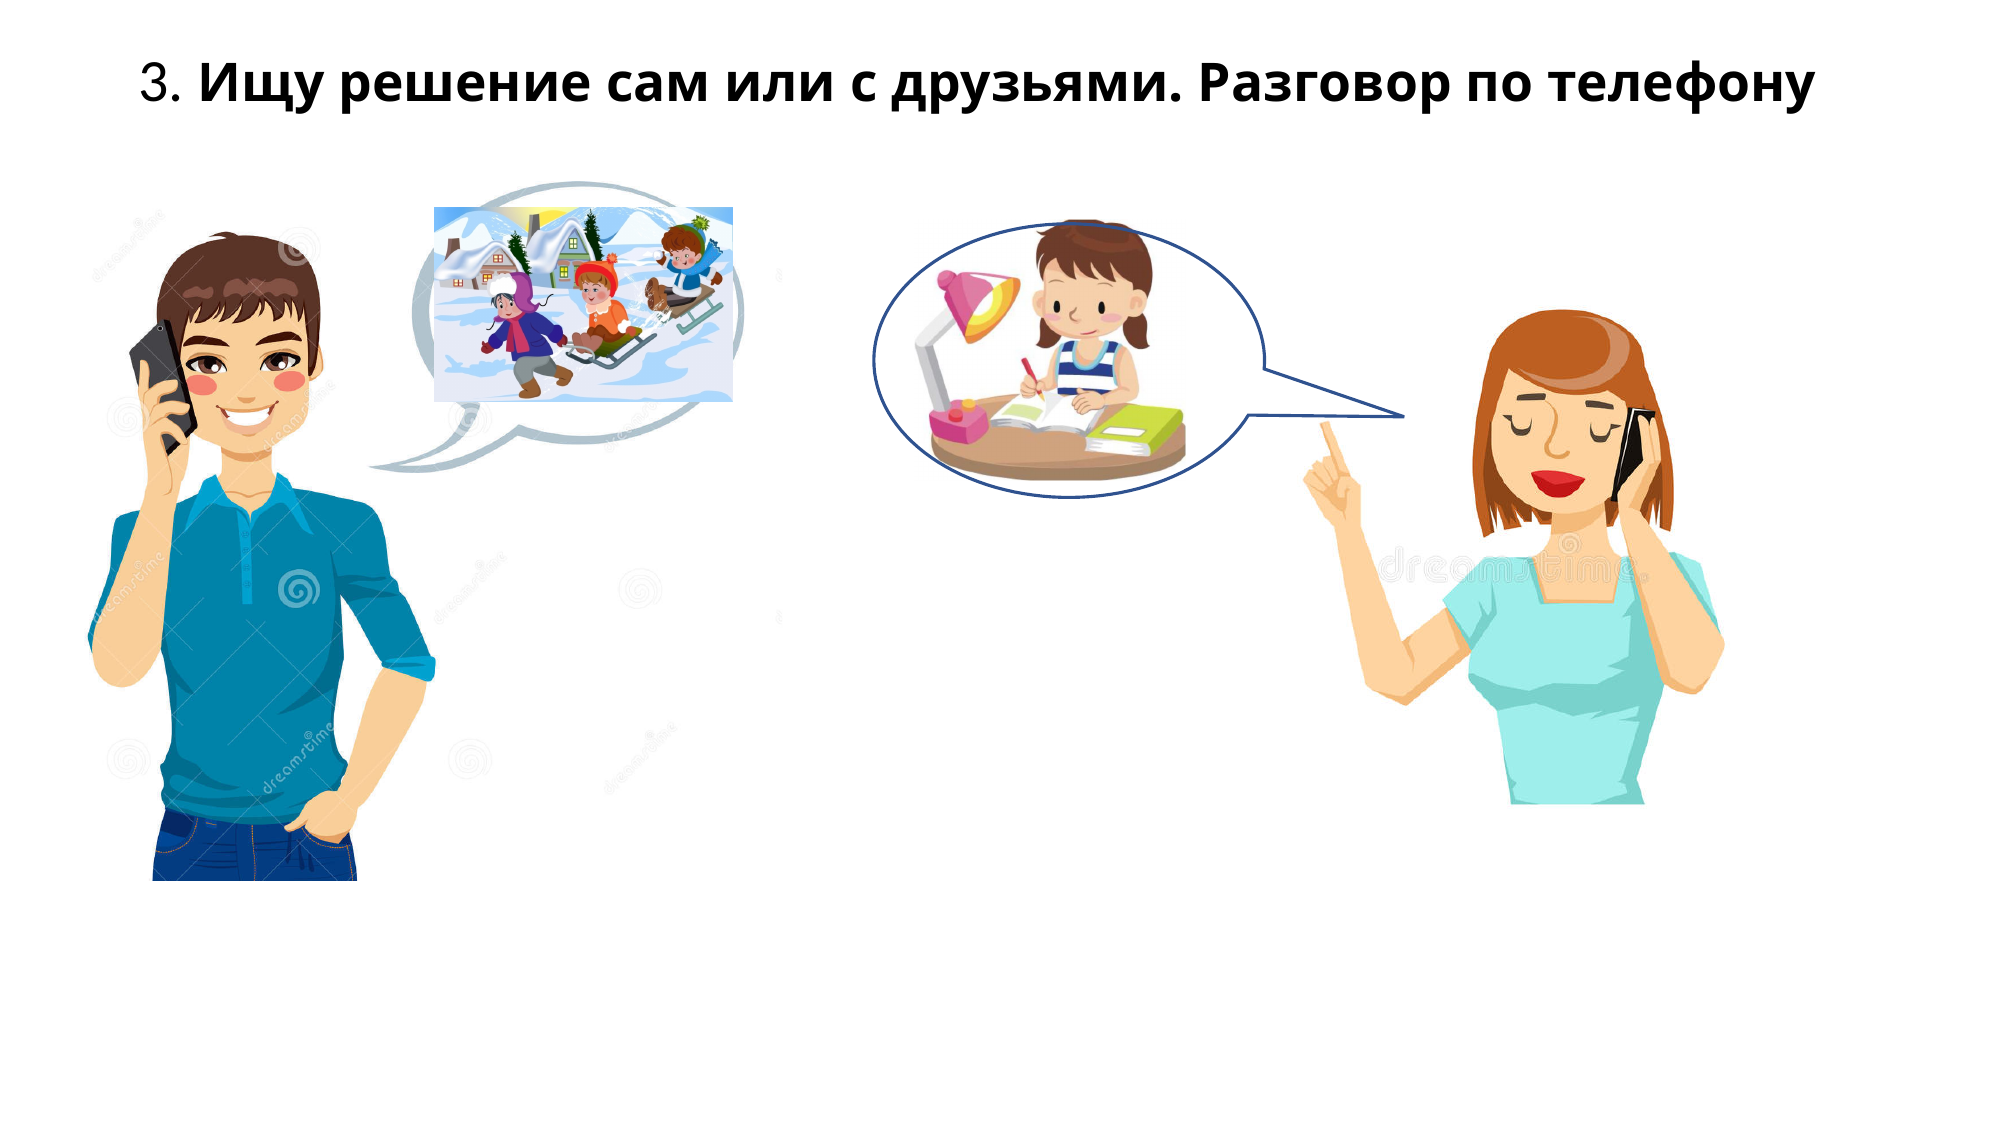

# 3. Ищу решение сам или с друзьями. Разговор по телефону